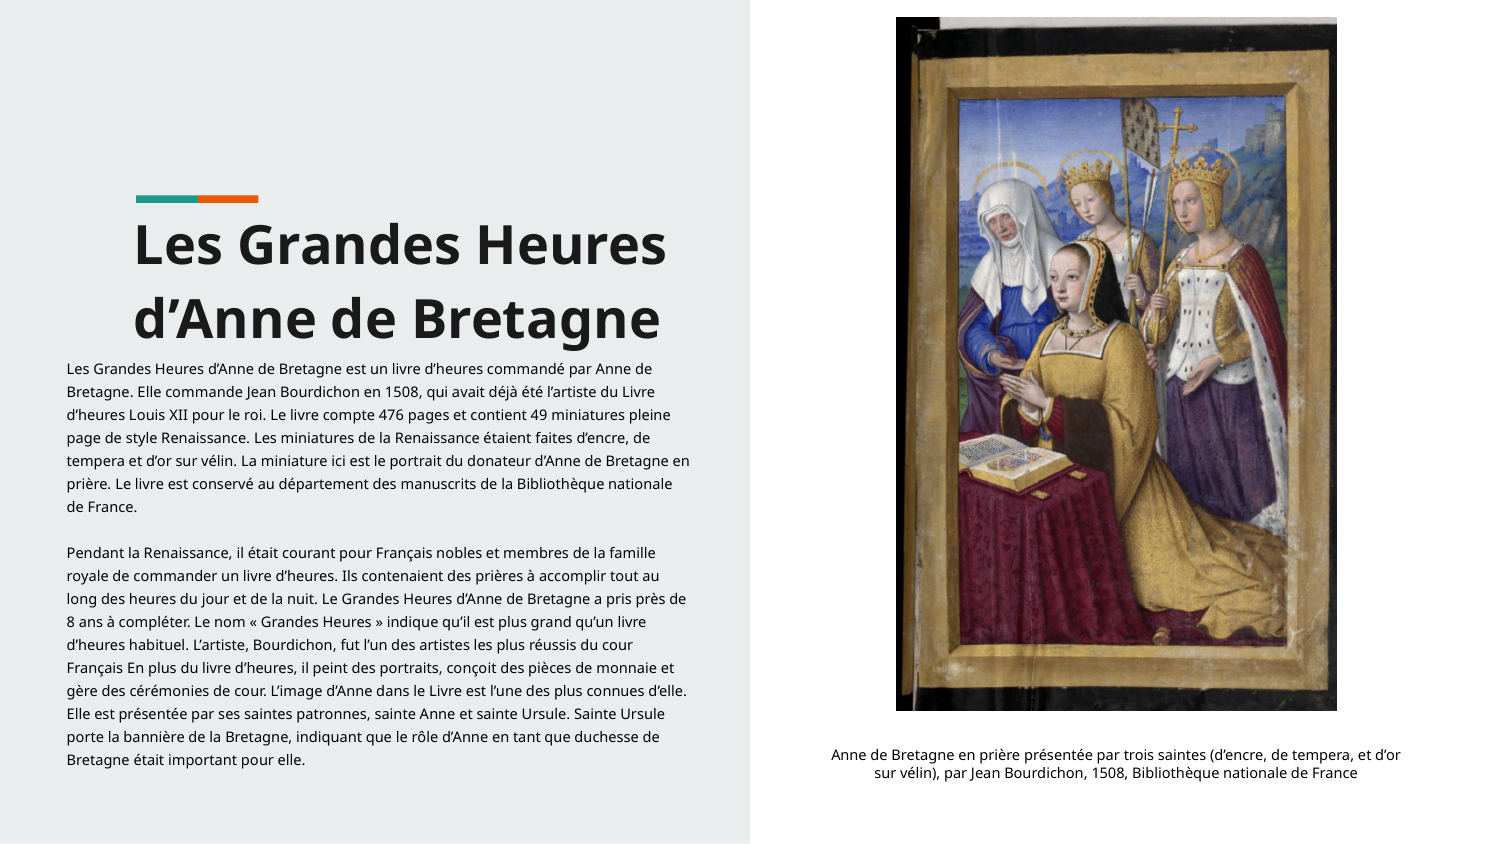

# Les Grandes Heures d’Anne de Bretagne
Les Grandes Heures d’Anne de Bretagne est un livre d’heures commandé par Anne de Bretagne. Elle commande Jean Bourdichon en 1508, qui avait déjà été l’artiste du Livre d’heures Louis XII pour le roi. Le livre compte 476 pages et contient 49 miniatures pleine page de style Renaissance. Les miniatures de la Renaissance étaient faites d’encre, de tempera et d’or sur vélin. La miniature ici est le portrait du donateur d’Anne de Bretagne en prière. Le livre est conservé au département des manuscrits de la Bibliothèque nationale de France.
Pendant la Renaissance, il était courant pour Français nobles et membres de la famille royale de commander un livre d’heures. Ils contenaient des prières à accomplir tout au long des heures du jour et de la nuit. Le Grandes Heures d’Anne de Bretagne a pris près de 8 ans à compléter. Le nom « Grandes Heures » indique qu’il est plus grand qu’un livre d’heures habituel. L’artiste, Bourdichon, fut l’un des artistes les plus réussis du cour Français En plus du livre d’heures, il peint des portraits, conçoit des pièces de monnaie et gère des cérémonies de cour. L’image d’Anne dans le Livre est l’une des plus connues d’elle. Elle est présentée par ses saintes patronnes, sainte Anne et sainte Ursule. Sainte Ursule porte la bannière de la Bretagne, indiquant que le rôle d’Anne en tant que duchesse de Bretagne était important pour elle.
Anne de Bretagne en prière présentée par trois saintes (d’encre, de tempera, et d’or sur vélin), par Jean Bourdichon, 1508, Bibliothèque nationale de France